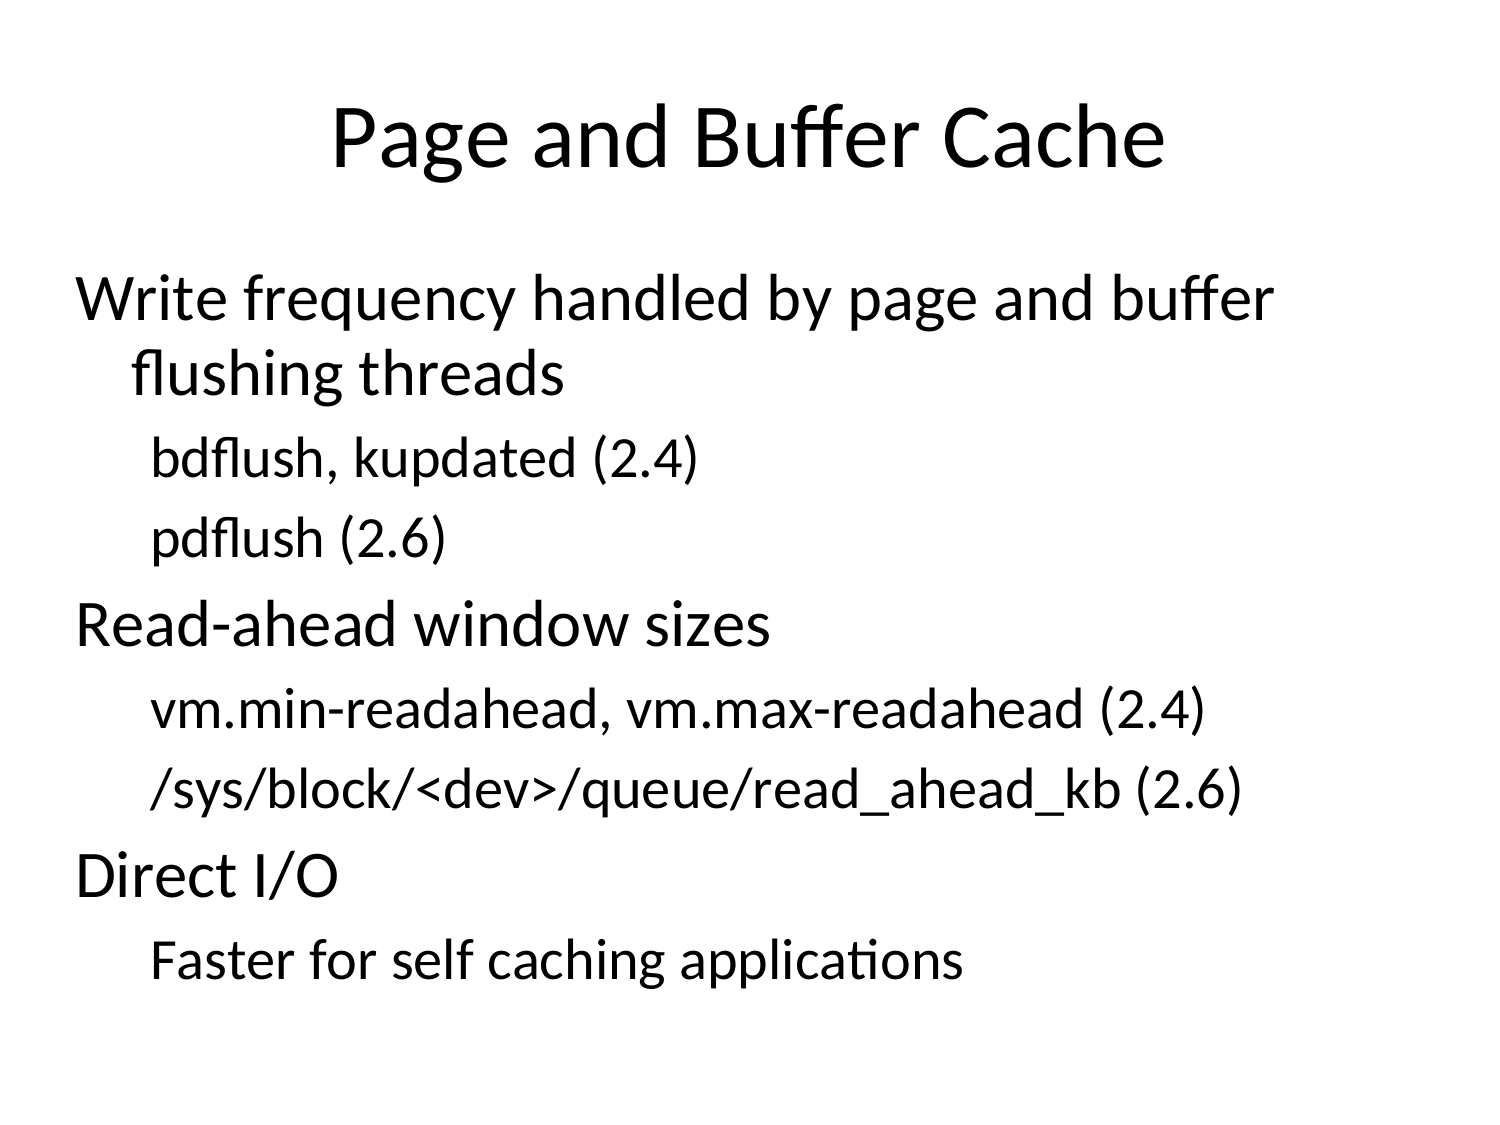

# Page and Buffer Cache
Write frequency handled by page and buffer flushing threads
bdflush, kupdated (2.4)
pdflush (2.6)
Read-ahead window sizes
vm.min-readahead, vm.max-readahead (2.4)
/sys/block/<dev>/queue/read_ahead_kb (2.6)
Direct I/O
Faster for self caching applications